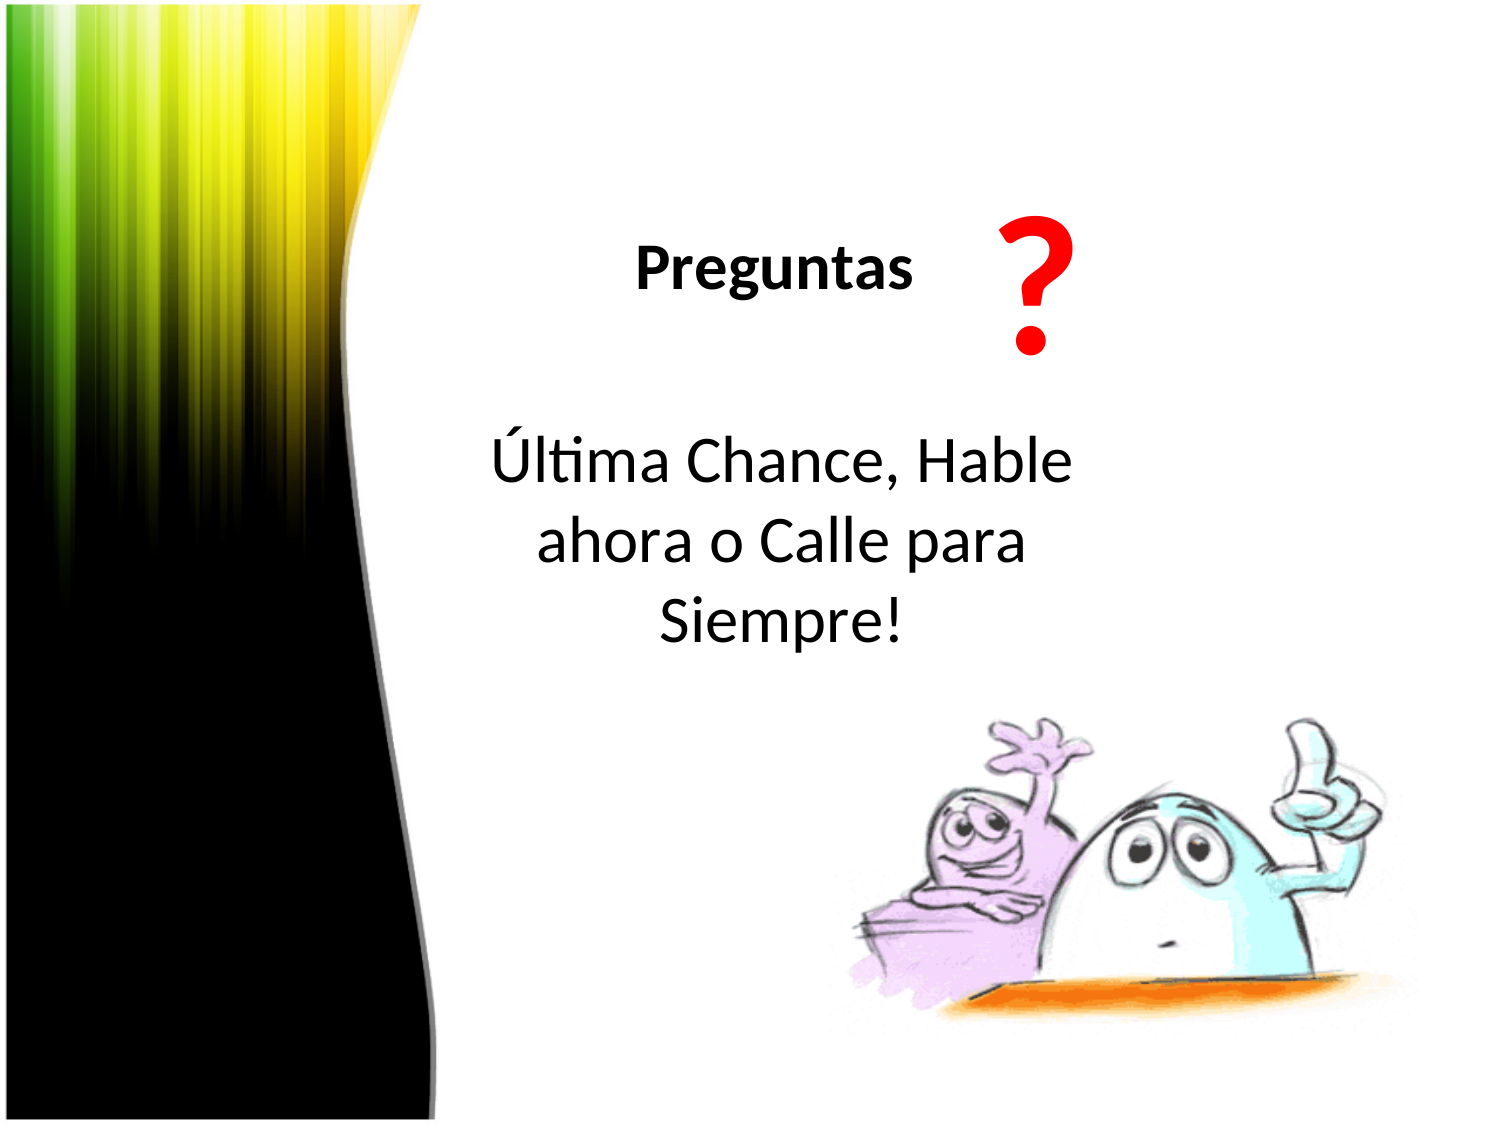

?
# Preguntas
Última Chance, Hable ahora o Calle para Siempre!